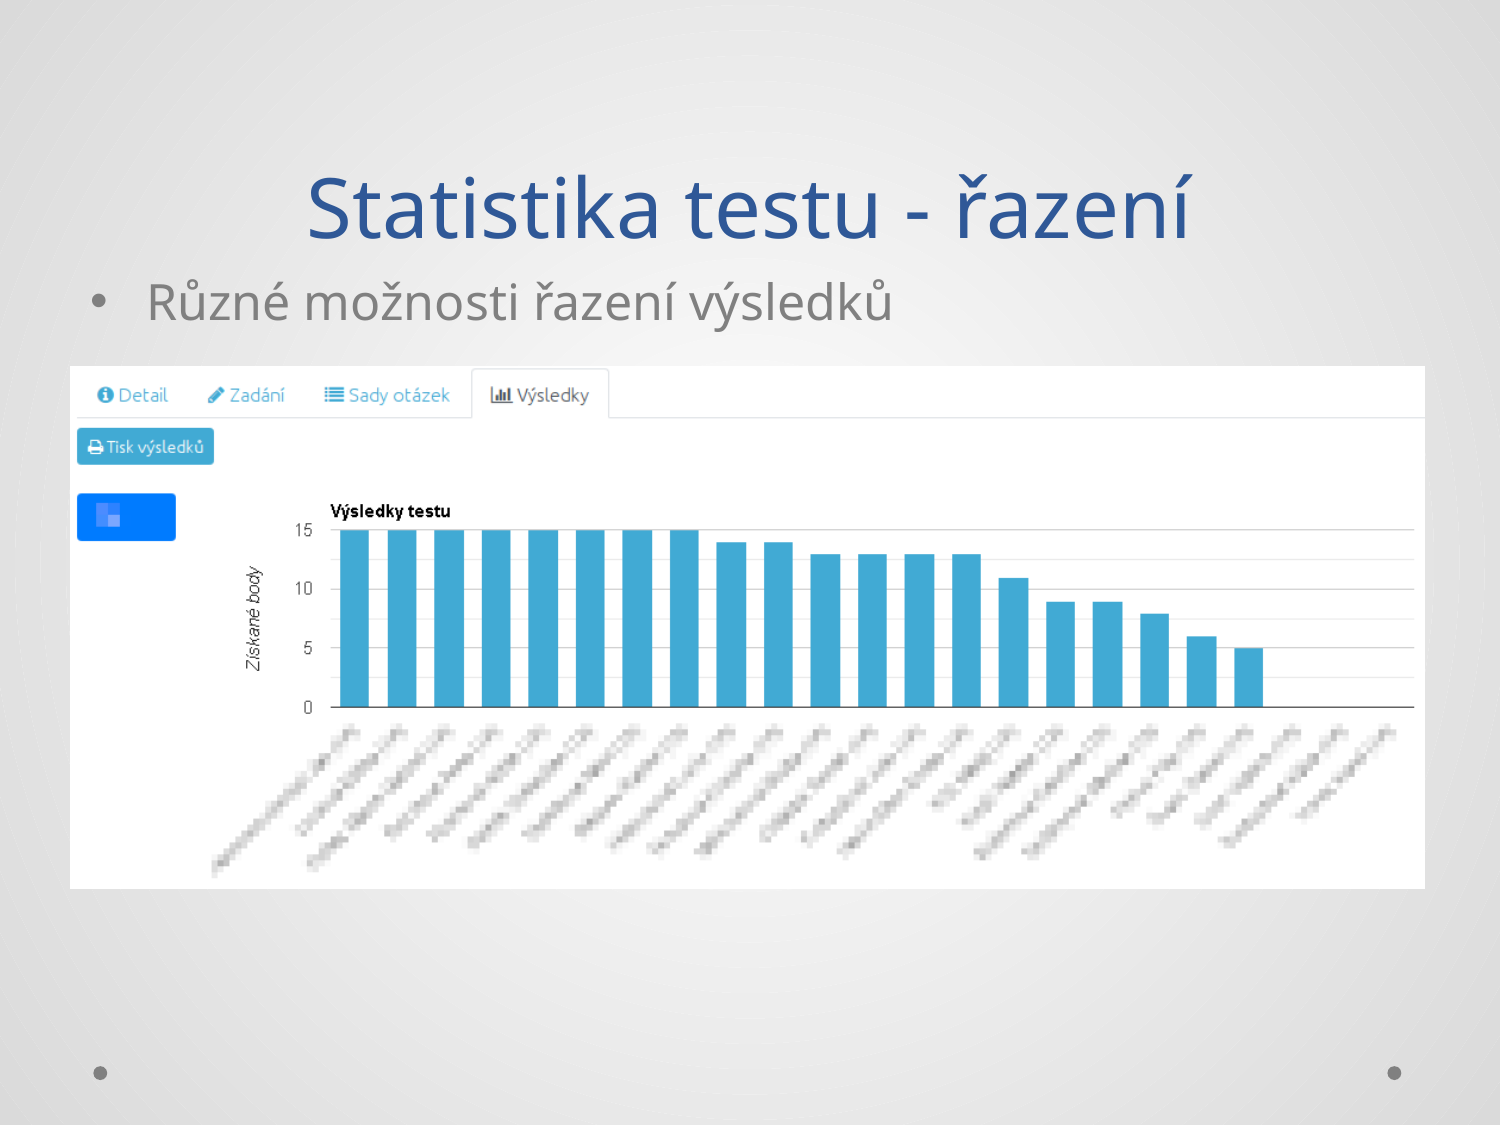

# Statistika testu - řazení
Různé možnosti řazení výsledků